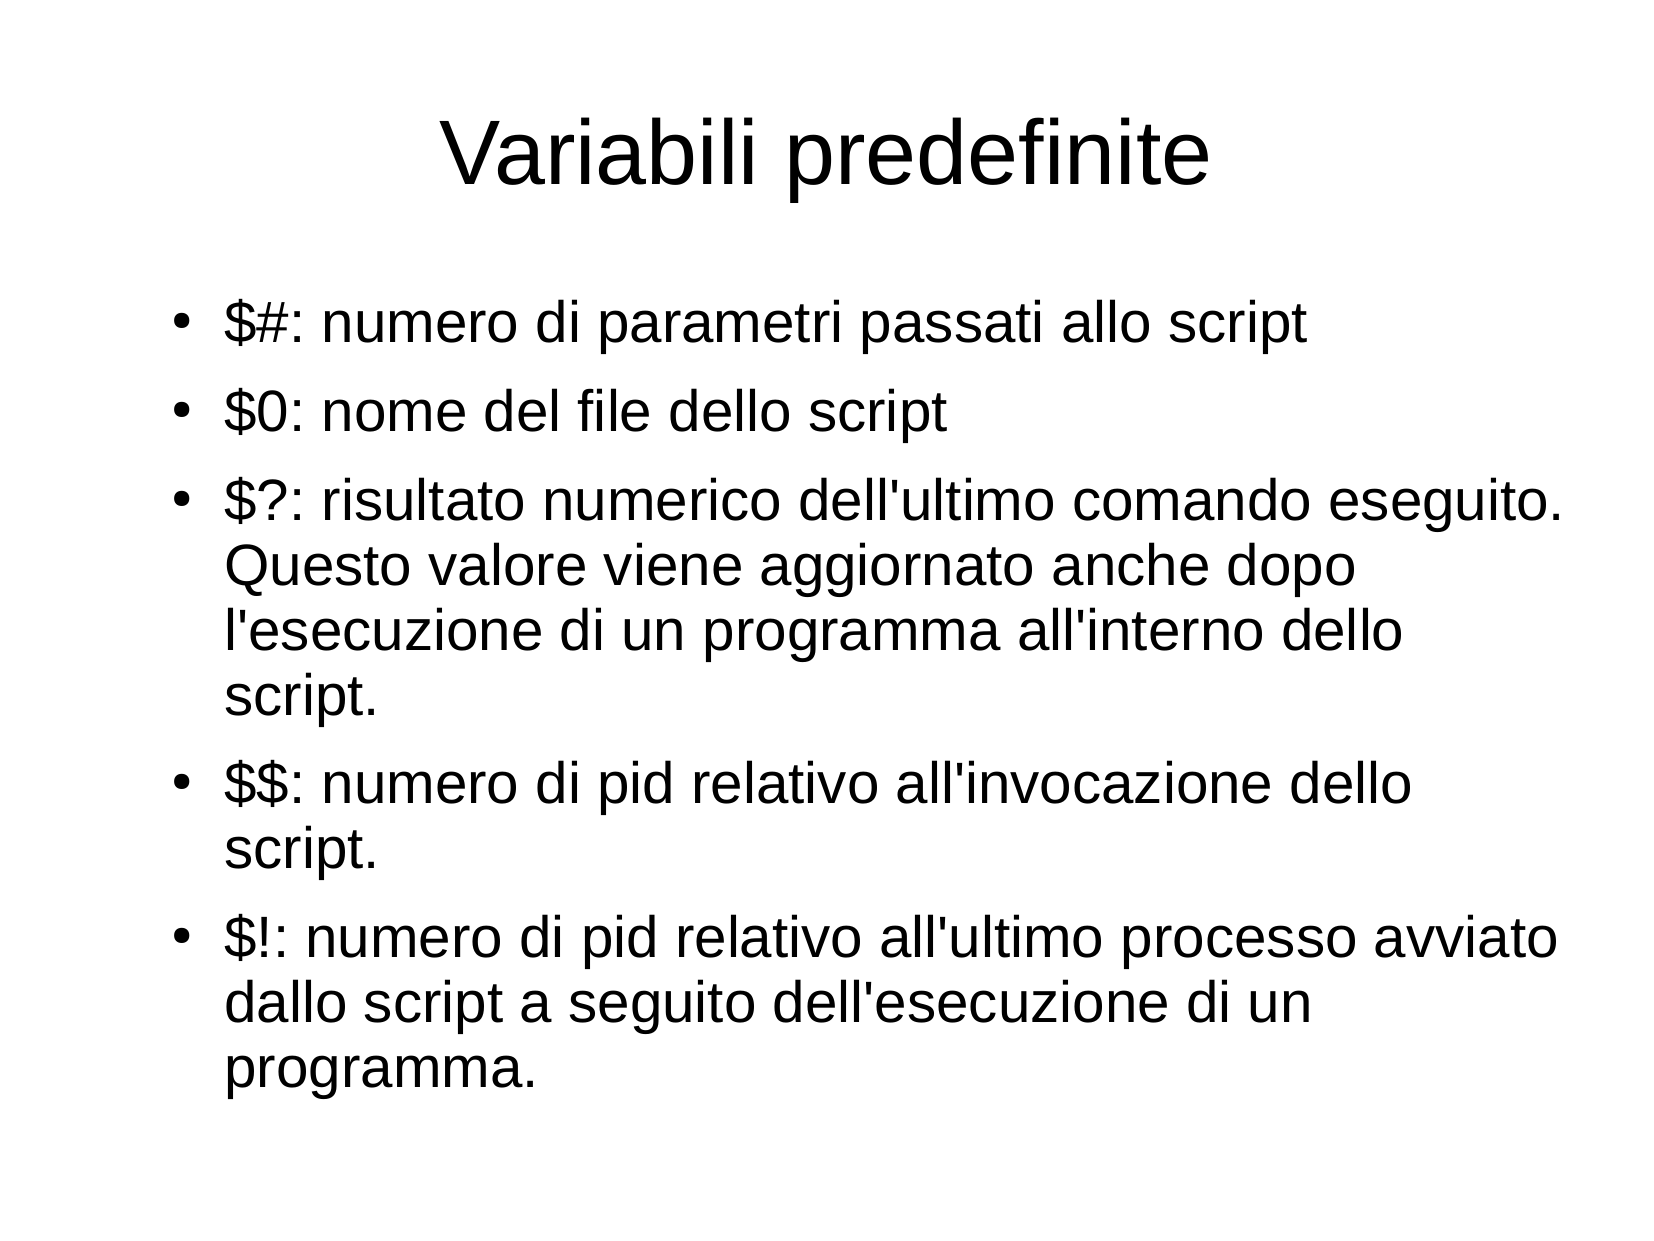

# Variabili predefinite
$#: numero di parametri passati allo script
$0: nome del file dello script
$?: risultato numerico dell'ultimo comando eseguito. Questo valore viene aggiornato anche dopo l'esecuzione di un programma all'interno dello script.
$$: numero di pid relativo all'invocazione dello script.
$!: numero di pid relativo all'ultimo processo avviato dallo script a seguito dell'esecuzione di un programma.